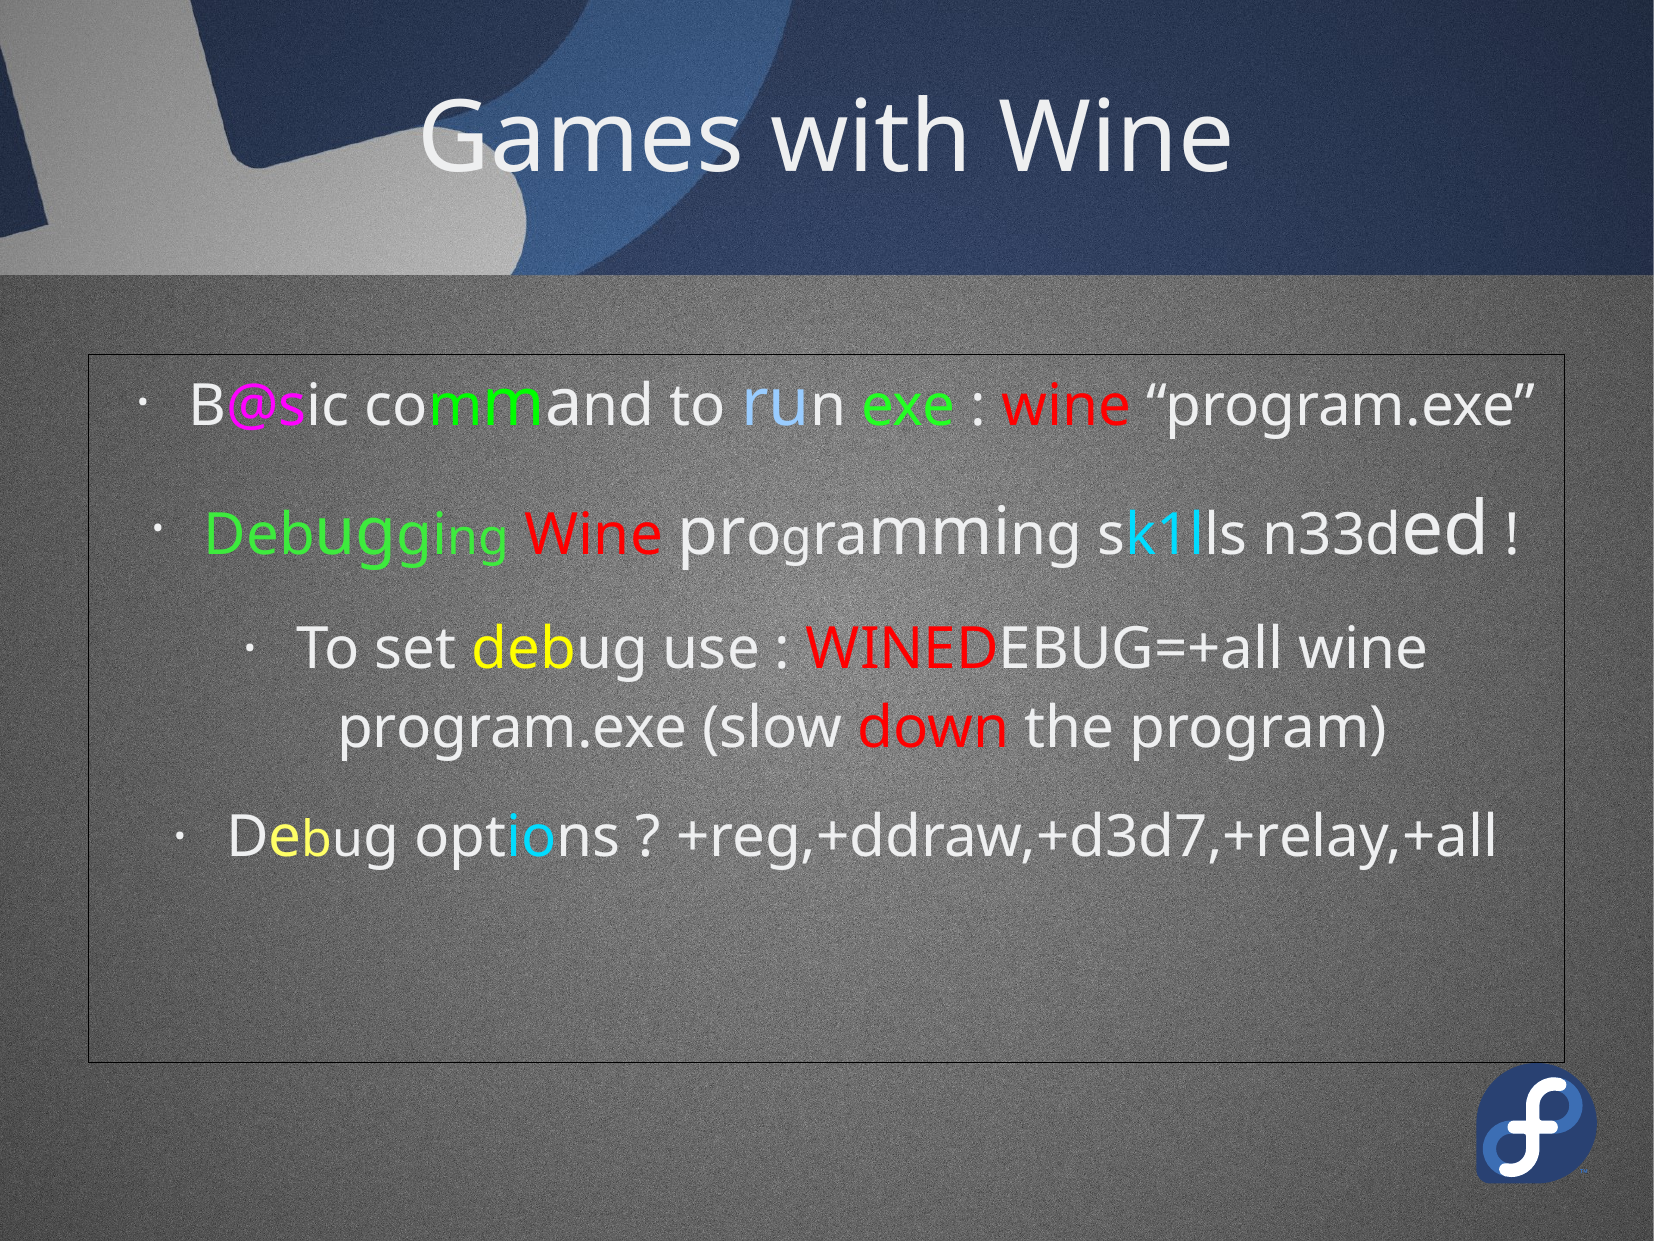

# Games with Wine
B@sic command to run exe : wine “program.exe”
Debugging Wine programming sk1lls n33ded !
To set debug use : WINEDEBUG=+all wine program.exe (slow down the program)
Debug options ? +reg,+ddraw,+d3d7,+relay,+all